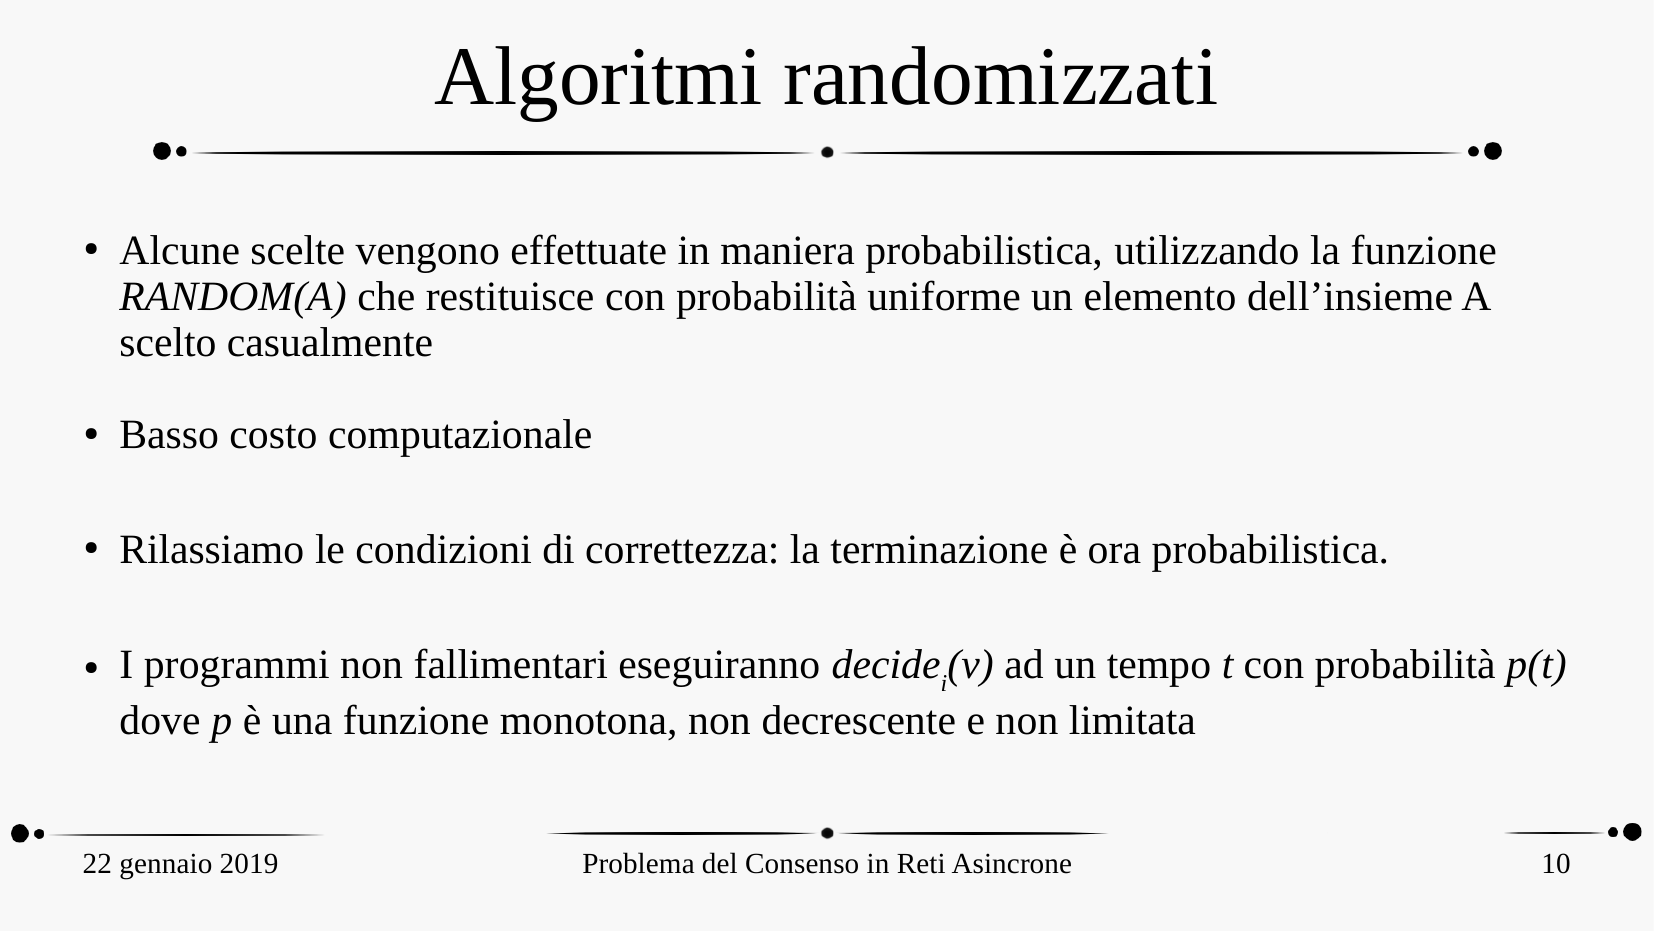

# Algoritmi randomizzati
Alcune scelte vengono effettuate in maniera probabilistica, utilizzando la funzione RANDOM(A) che restituisce con probabilità uniforme un elemento dell’insieme A scelto casualmente
Basso costo computazionale
Rilassiamo le condizioni di correttezza: la terminazione è ora probabilistica.
I programmi non fallimentari eseguiranno decidei(v) ad un tempo t con probabilità p(t) dove p è una funzione monotona, non decrescente e non limitata
22 gennaio 2019
Problema del Consenso in Reti Asincrone
10